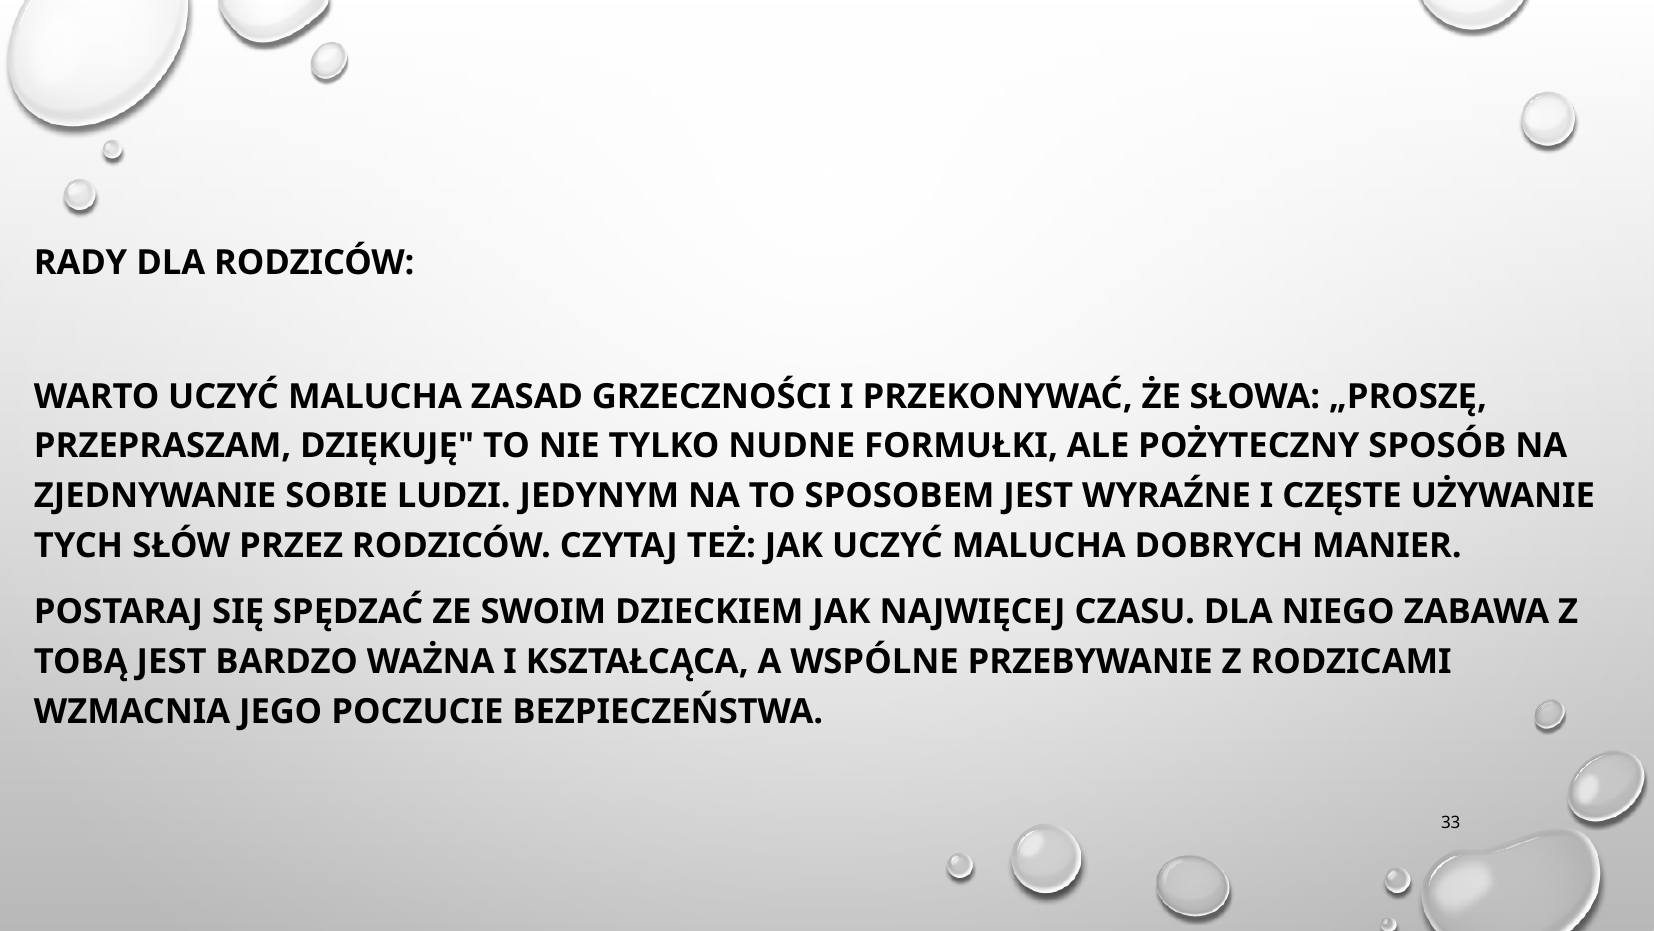

# Rady dla rodziców:
Warto uczyć malucha zasad grzeczności i przekonywać, że słowa: „proszę, przepraszam, dziękuję" to nie tylko nudne formułki, ale pożyteczny sposób na zjednywanie sobie ludzi. Jedynym na to sposobem jest wyraźne i częste używanie tych słów przez rodziców. Czytaj też: jak uczyć malucha dobrych manier.
Postaraj się spędzać ze swoim dzieckiem jak najwięcej czasu. Dla niego zabawa z tobą jest bardzo ważna i kształcąca, a wspólne przebywanie z rodzicami wzmacnia jego poczucie bezpieczeństwa.
32